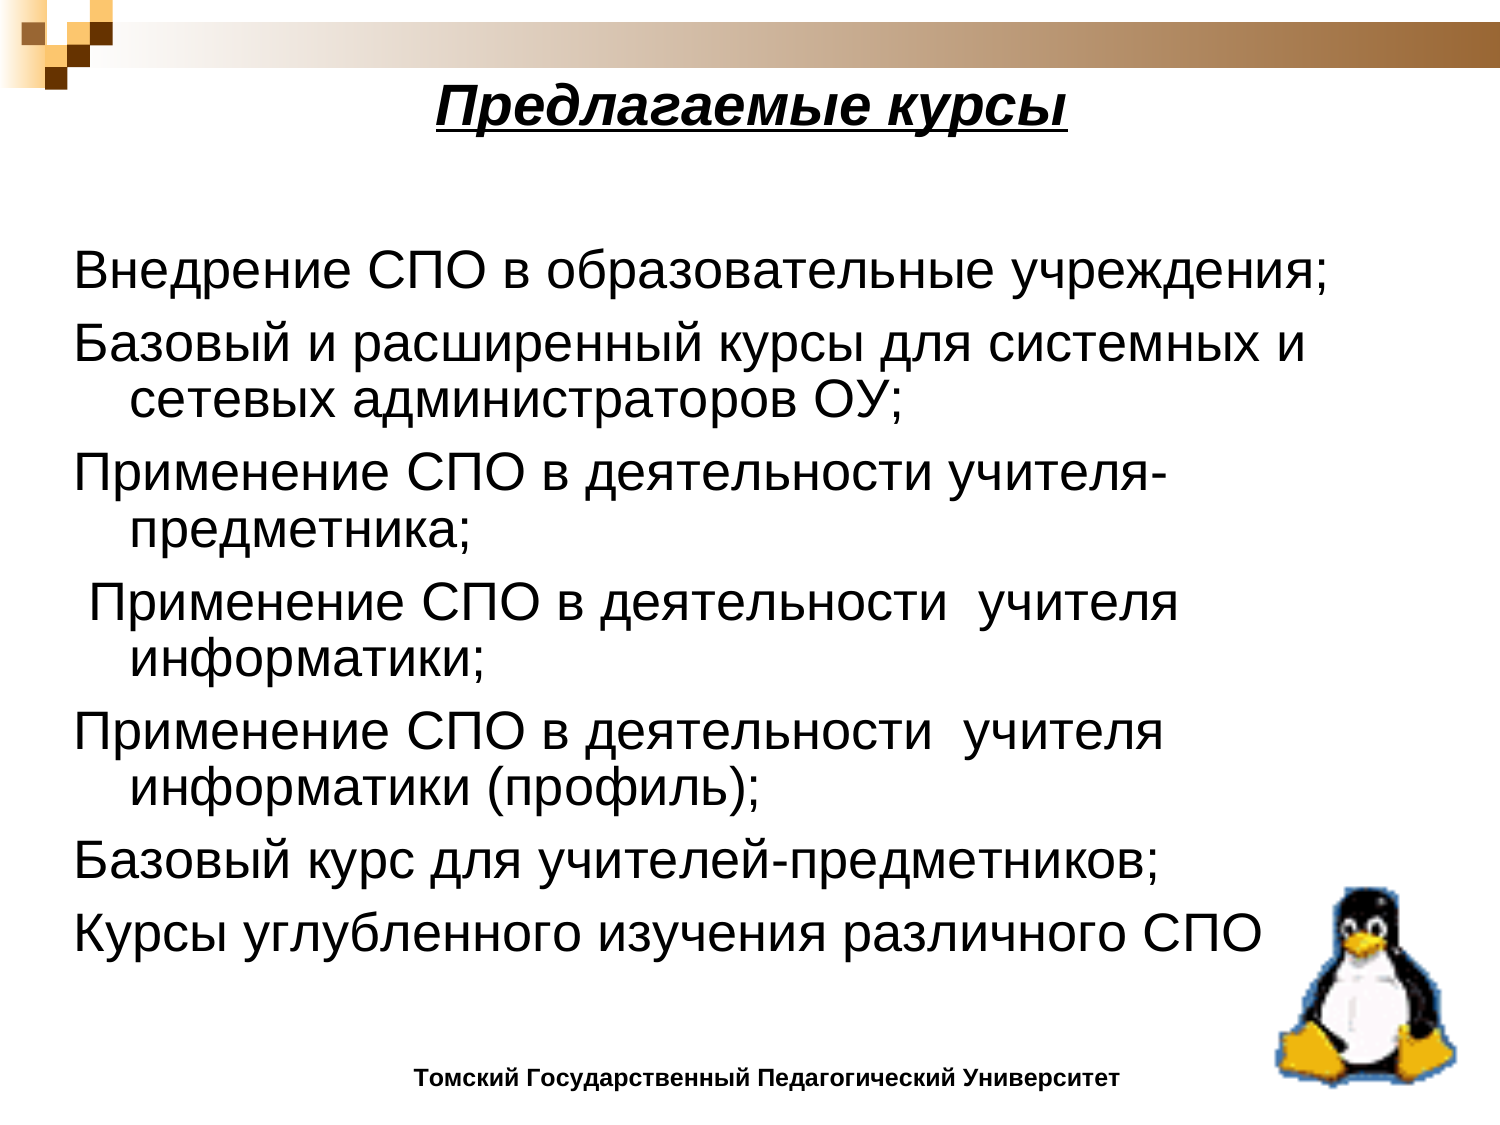

# Предлагаемые курсы
Внедрение СПО в образовательные учреждения;
Базовый и расширенный курсы для системных и сетевых администраторов ОУ;
Применение СПО в деятельности учителя-предметника;
 Применение СПО в деятельности учителя информатики;
Применение СПО в деятельности учителя информатики (профиль);
Базовый курс для учителей-предметников;
Курсы углубленного изучения различного СПО
Томский Государственный Педагогический Университет